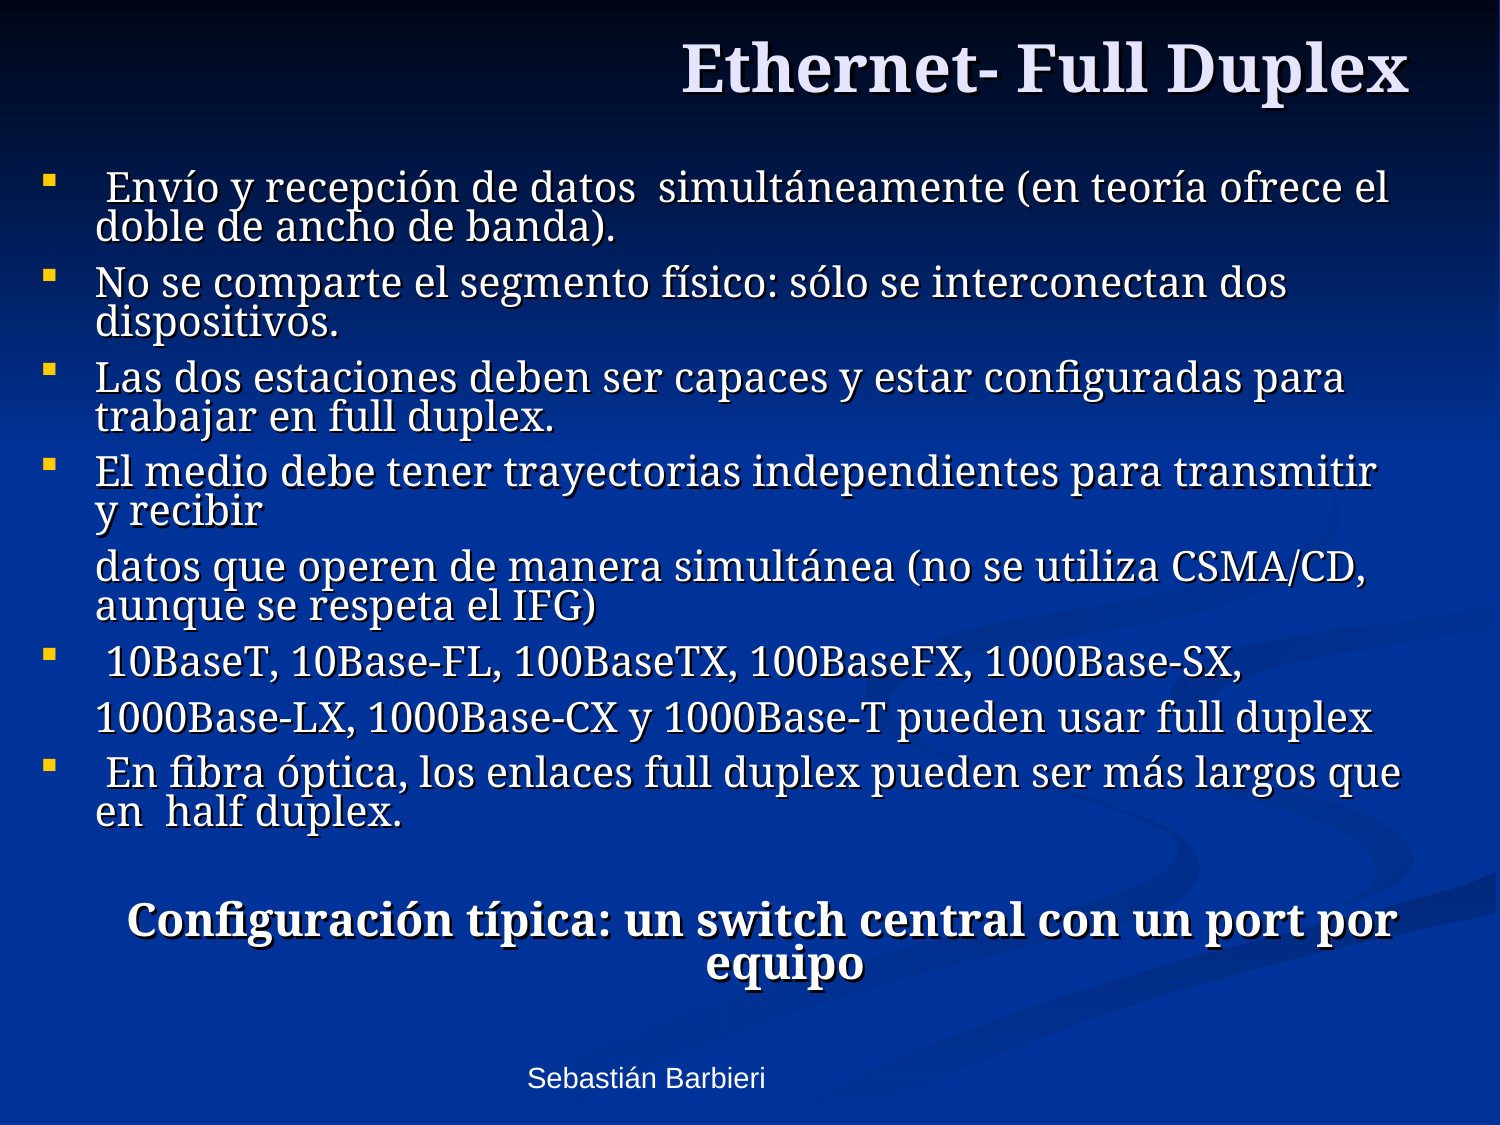

Ethernet- Full Duplex
# Envío y recepción de datos simultáneamente (en teoría ofrece el doble de ancho de banda).
No se comparte el segmento físico: sólo se interconectan dos dispositivos.
Las dos estaciones deben ser capaces y estar configuradas para trabajar en full duplex.
El medio debe tener trayectorias independientes para transmitir y recibir
	datos que operen de manera simultánea (no se utiliza CSMA/CD, aunque se respeta el IFG)
 10BaseT, 10Base-FL, 100BaseTX, 100BaseFX, 1000Base-SX,
	1000Base-LX, 1000Base-CX y 1000Base-T pueden usar full duplex
 En fibra óptica, los enlaces full duplex pueden ser más largos que en half duplex.
Configuración típica: un switch central con un port por equipo